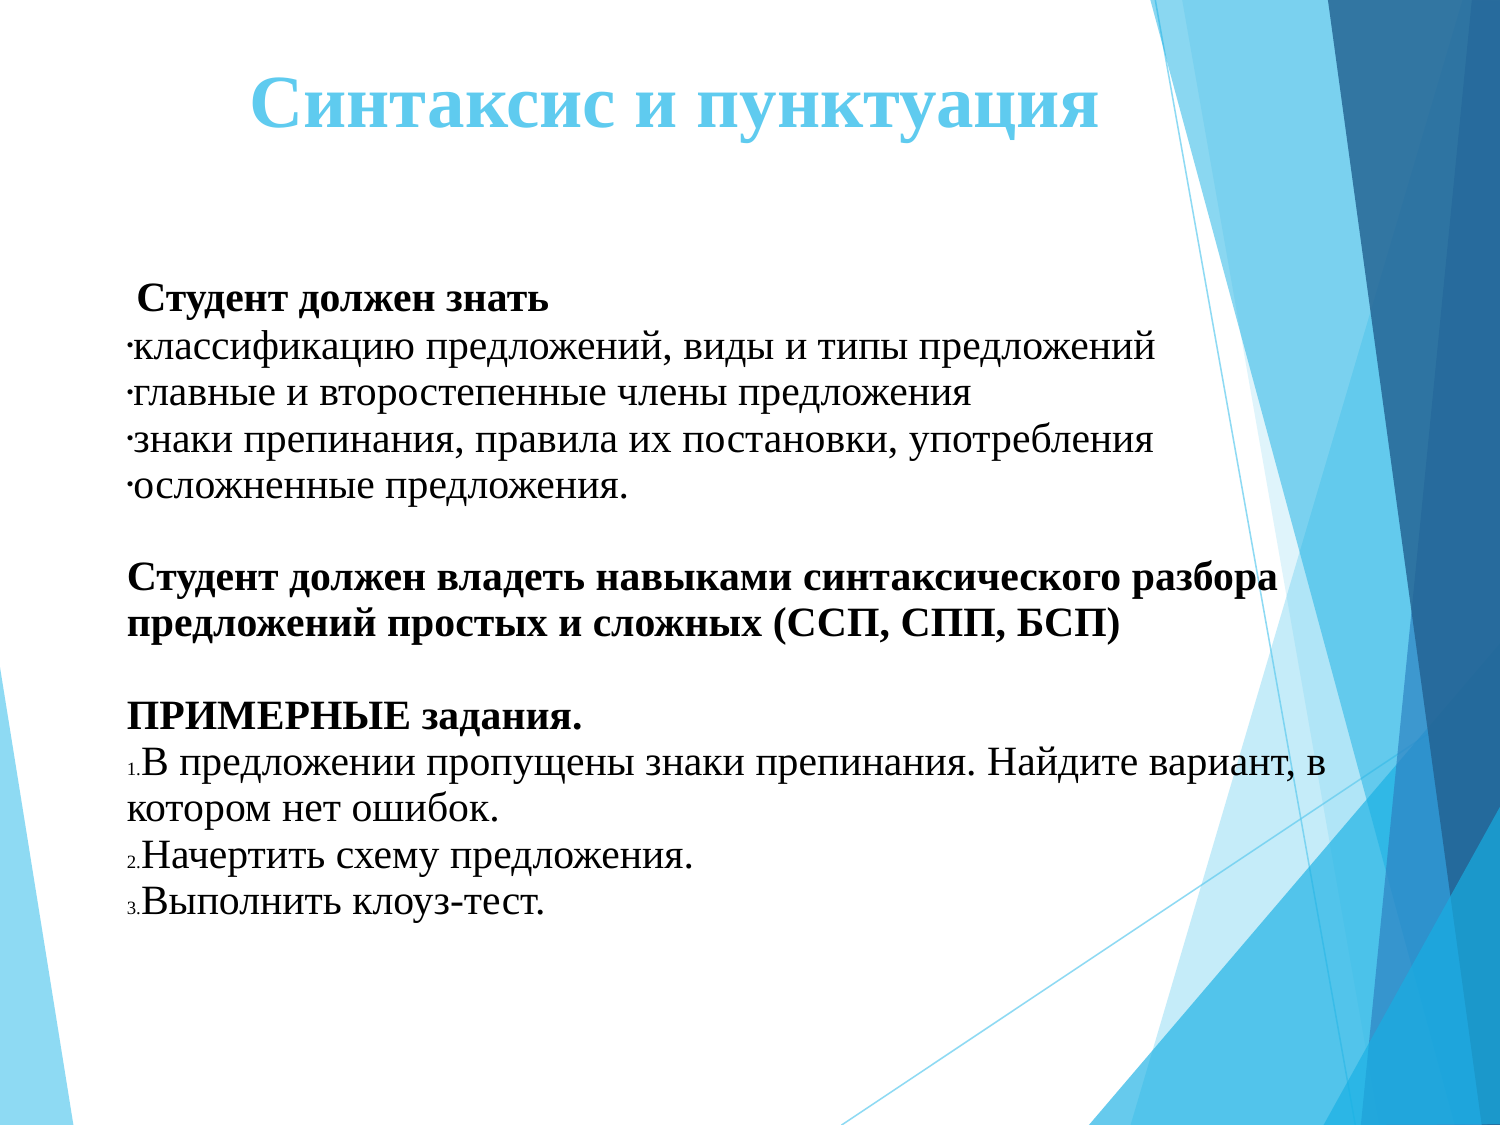

# Синтаксис и пунктуация
 Студент должен знать
классификацию предложений, виды и типы предложений
главные и второстепенные члены предложения
знаки препинания, правила их постановки, употребления
осложненные предложения.
Студент должен владеть навыками синтаксического разбора предложений простых и сложных (ССП, СПП, БСП)
ПРИМЕРНЫЕ задания.
В предложении пропущены знаки препинания. Найдите вариант, в котором нет ошибок.
Начертить схему предложения.
Выполнить клоуз-тест.